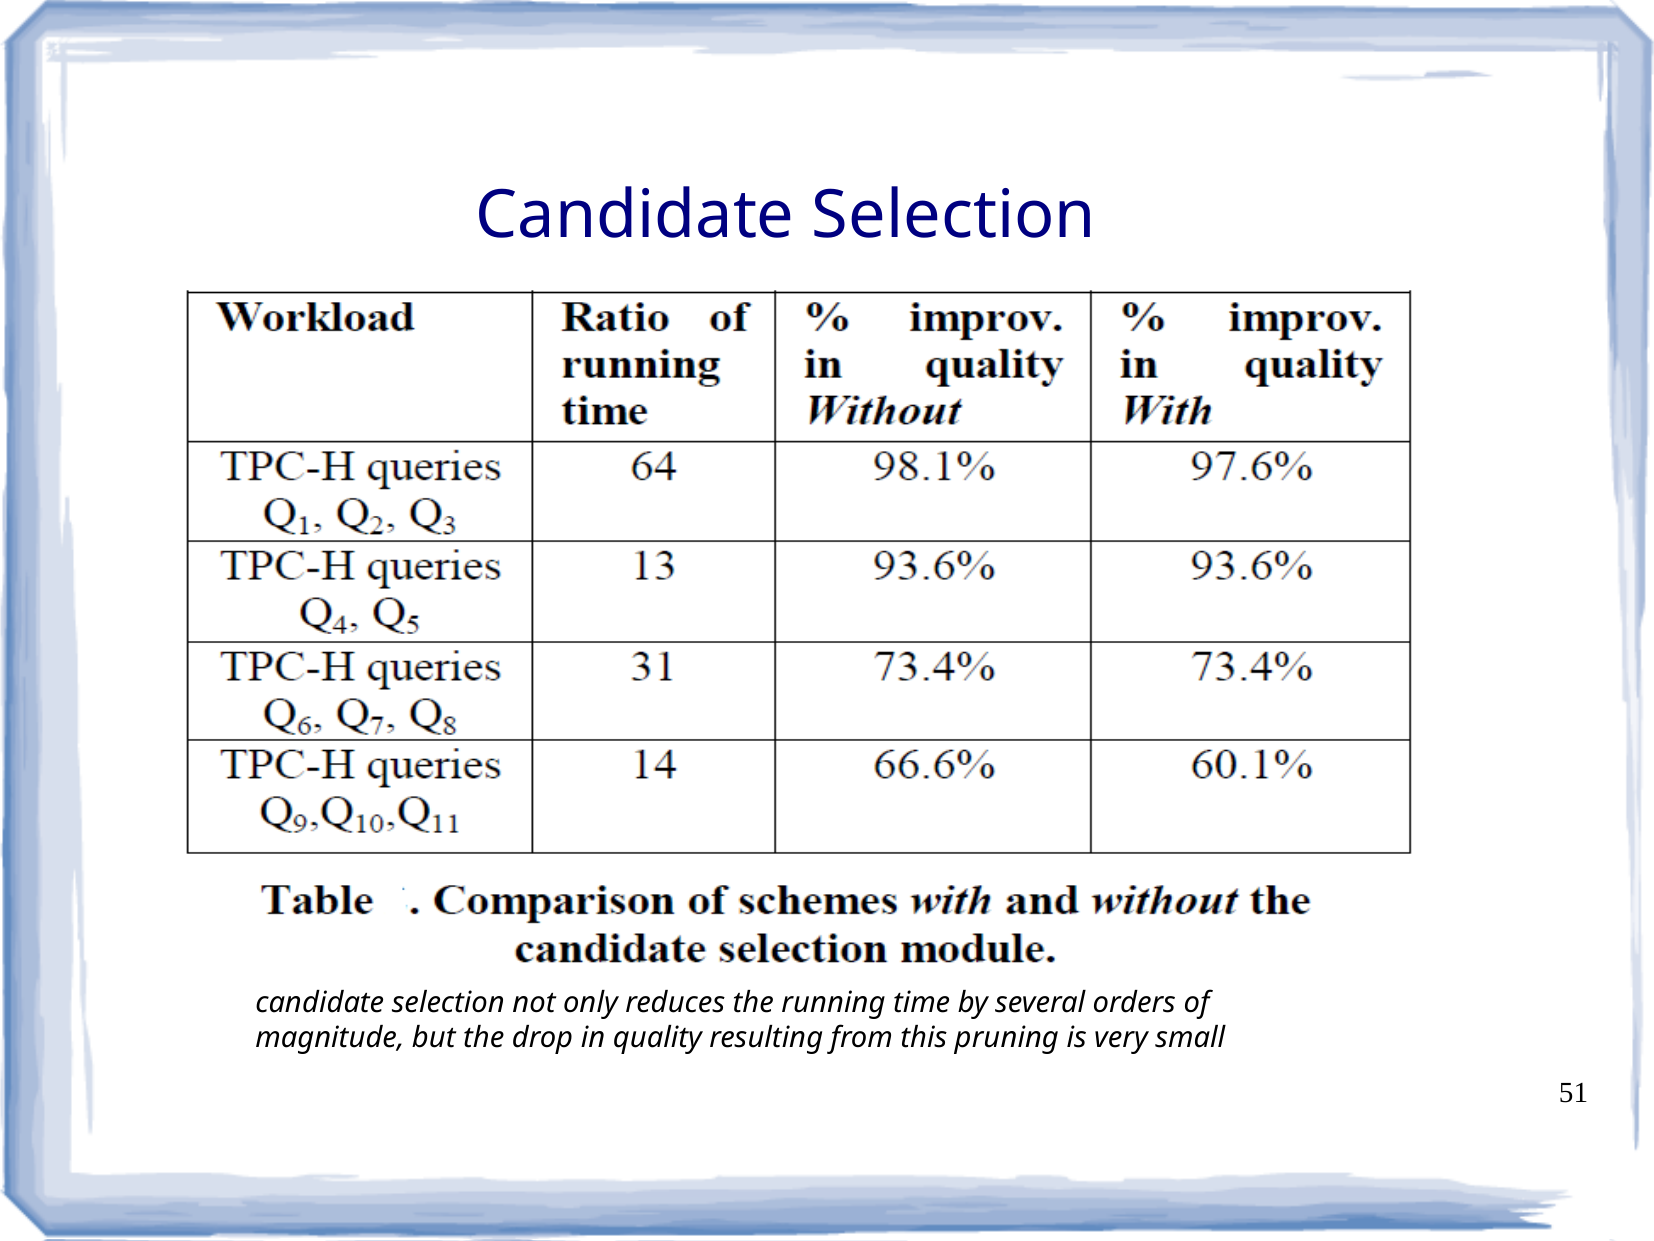

# Candidate Selection
candidate selection not only reduces the running time by several orders of magnitude, but the drop in quality resulting from this pruning is very small
51